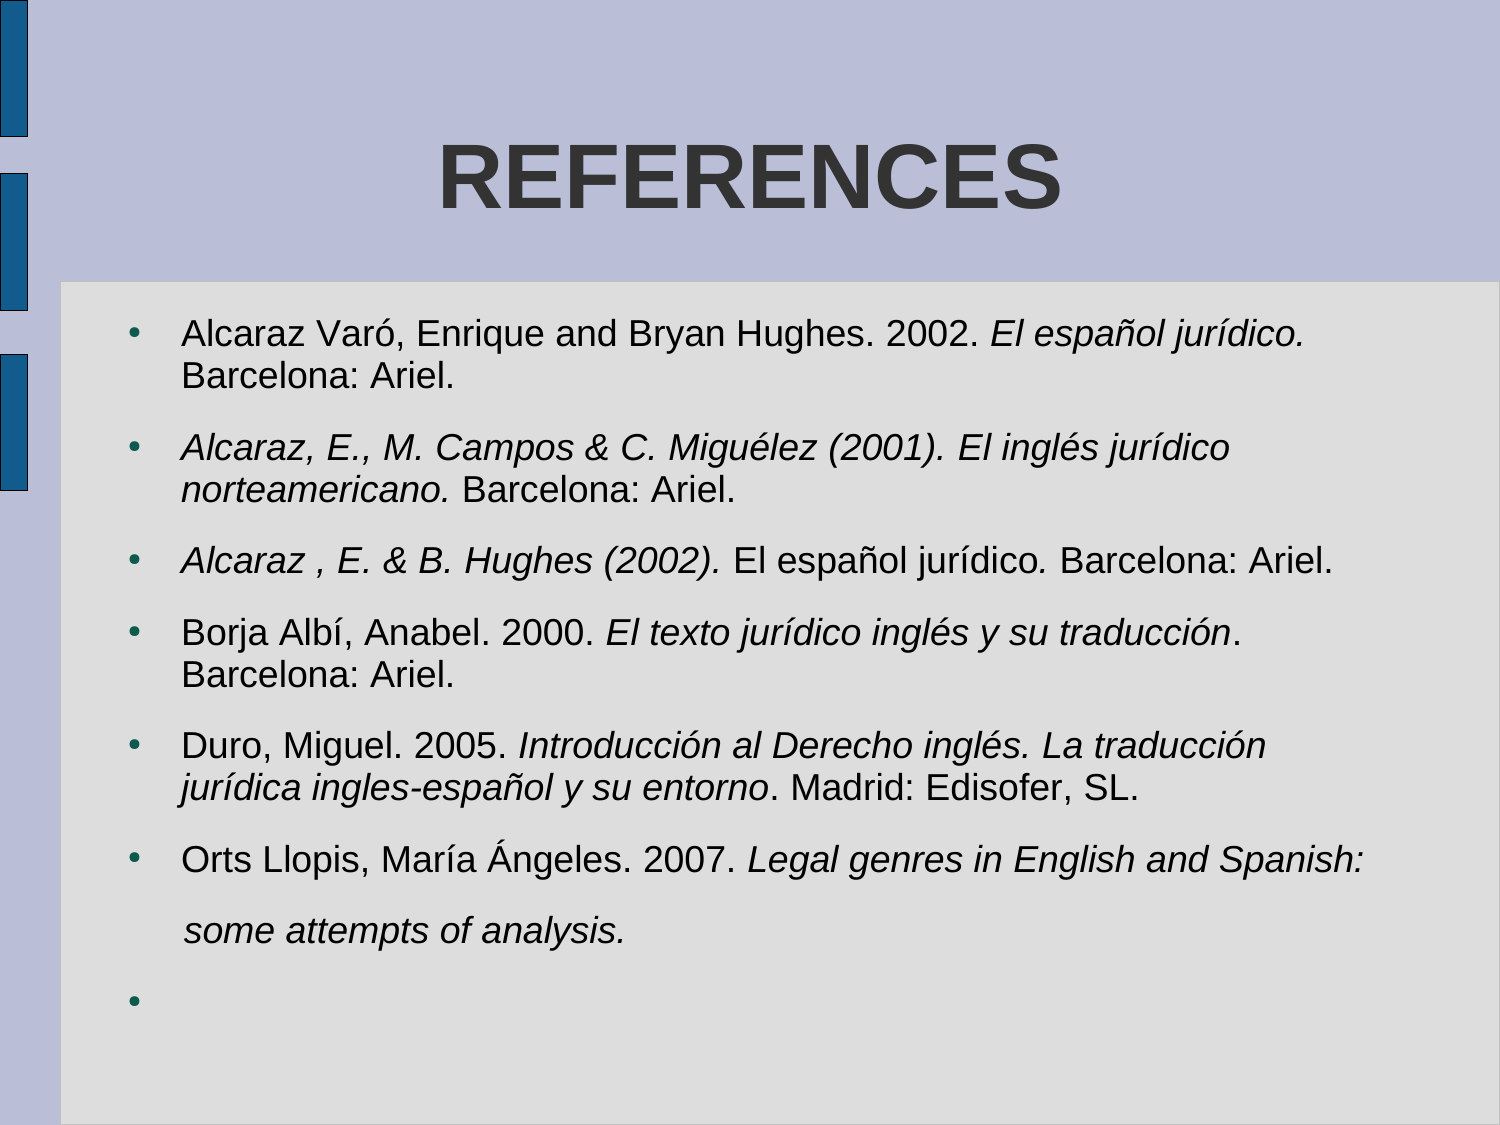

# REFERENCES
Alcaraz Varó, Enrique and Bryan Hughes. 2002. El español jurídico. Barcelona: Ariel.
Alcaraz, E., M. Campos & C. Miguélez (2001). El inglés jurídico norteamericano. Barcelona: Ariel.
Alcaraz , E. & B. Hughes (2002). El español jurídico. Barcelona: Ariel.
Borja Albí, Anabel. 2000. El texto jurídico inglés y su traducción. Barcelona: Ariel.
Duro, Miguel. 2005. Introducción al Derecho inglés. La traducción jurídica ingles-español y su entorno. Madrid: Edisofer, SL.
Orts Llopis, María Ángeles. 2007. Legal genres in English and Spanish:
 some attempts of analysis.